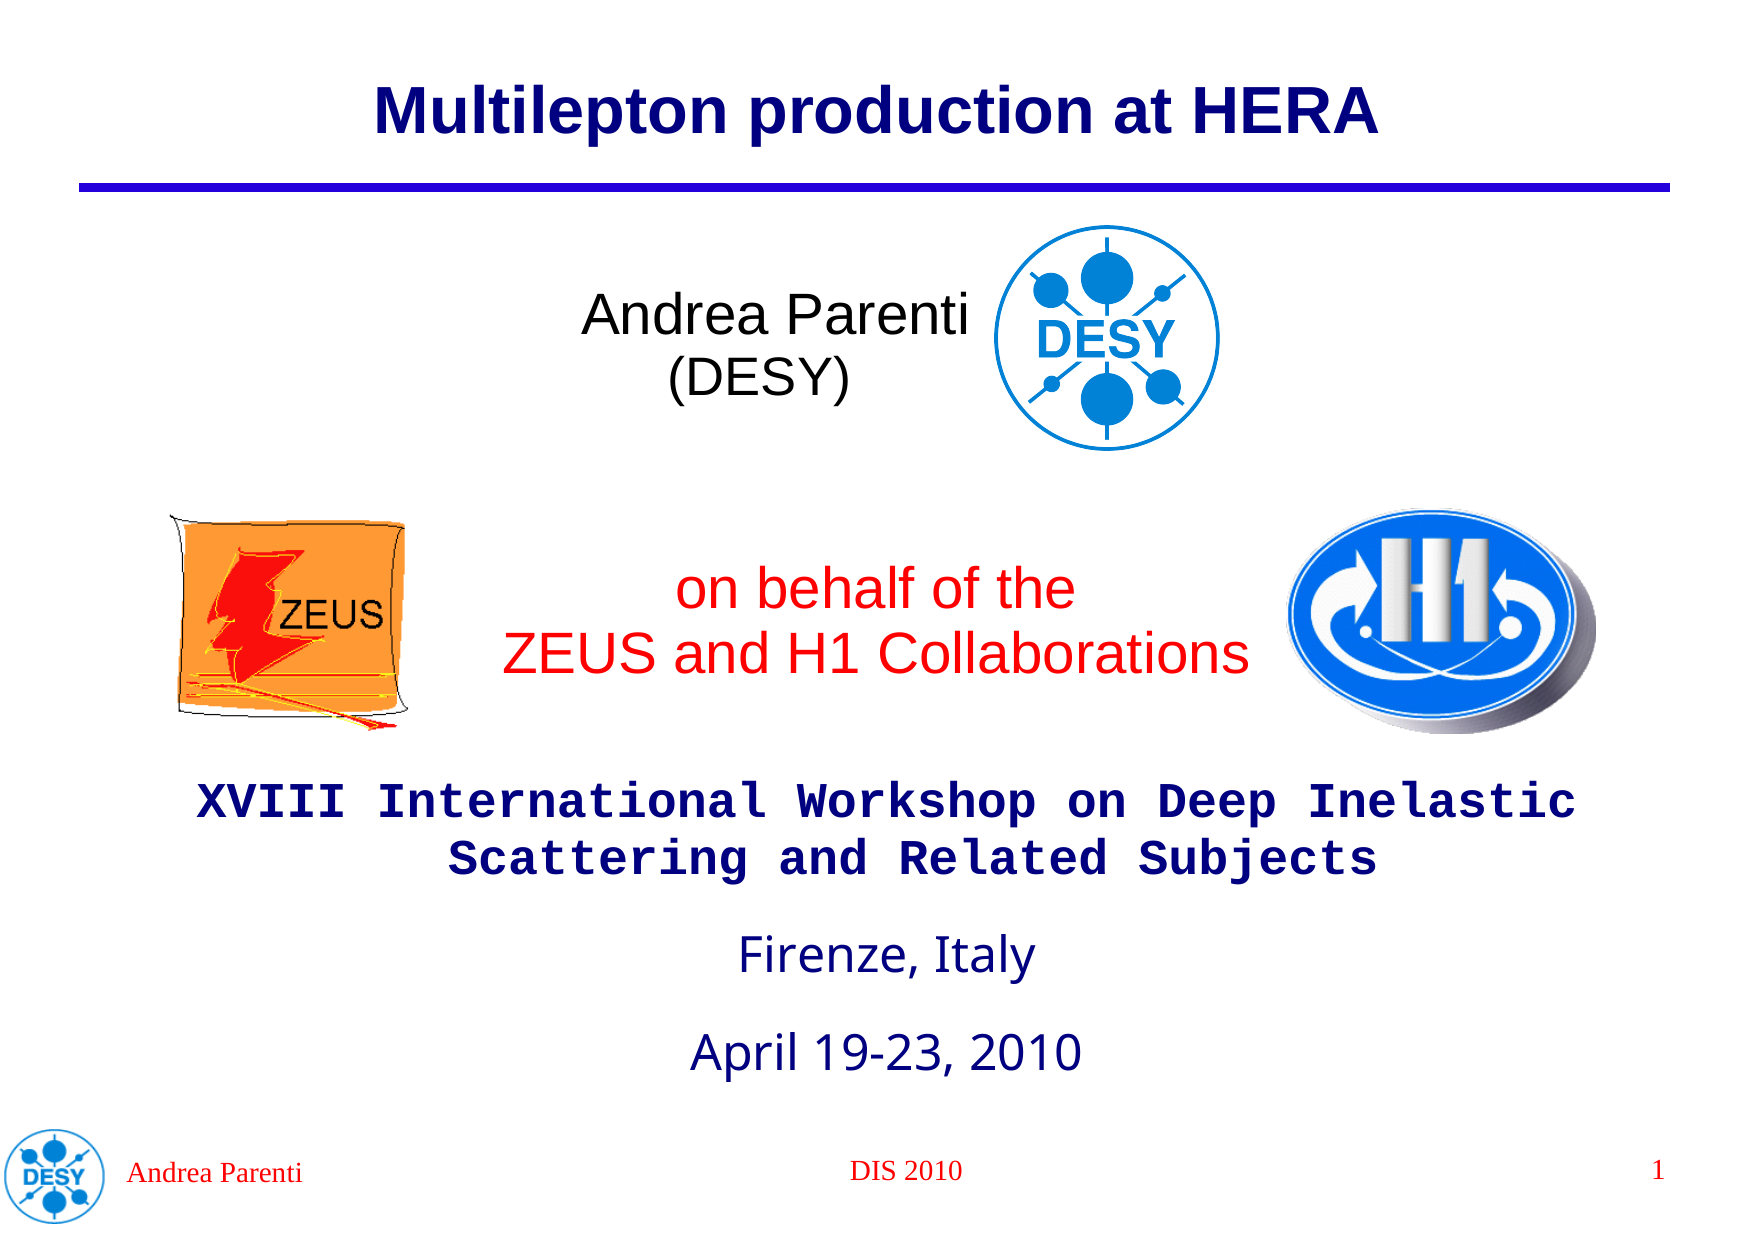

# Multilepton production at HERA
 Andrea Parenti
(DESY)
on behalf of the
ZEUS and H1 Collaborations
XVIII International Workshop on Deep Inelastic Scattering and Related Subjects
Firenze, Italy
April 19-23, 2010
1